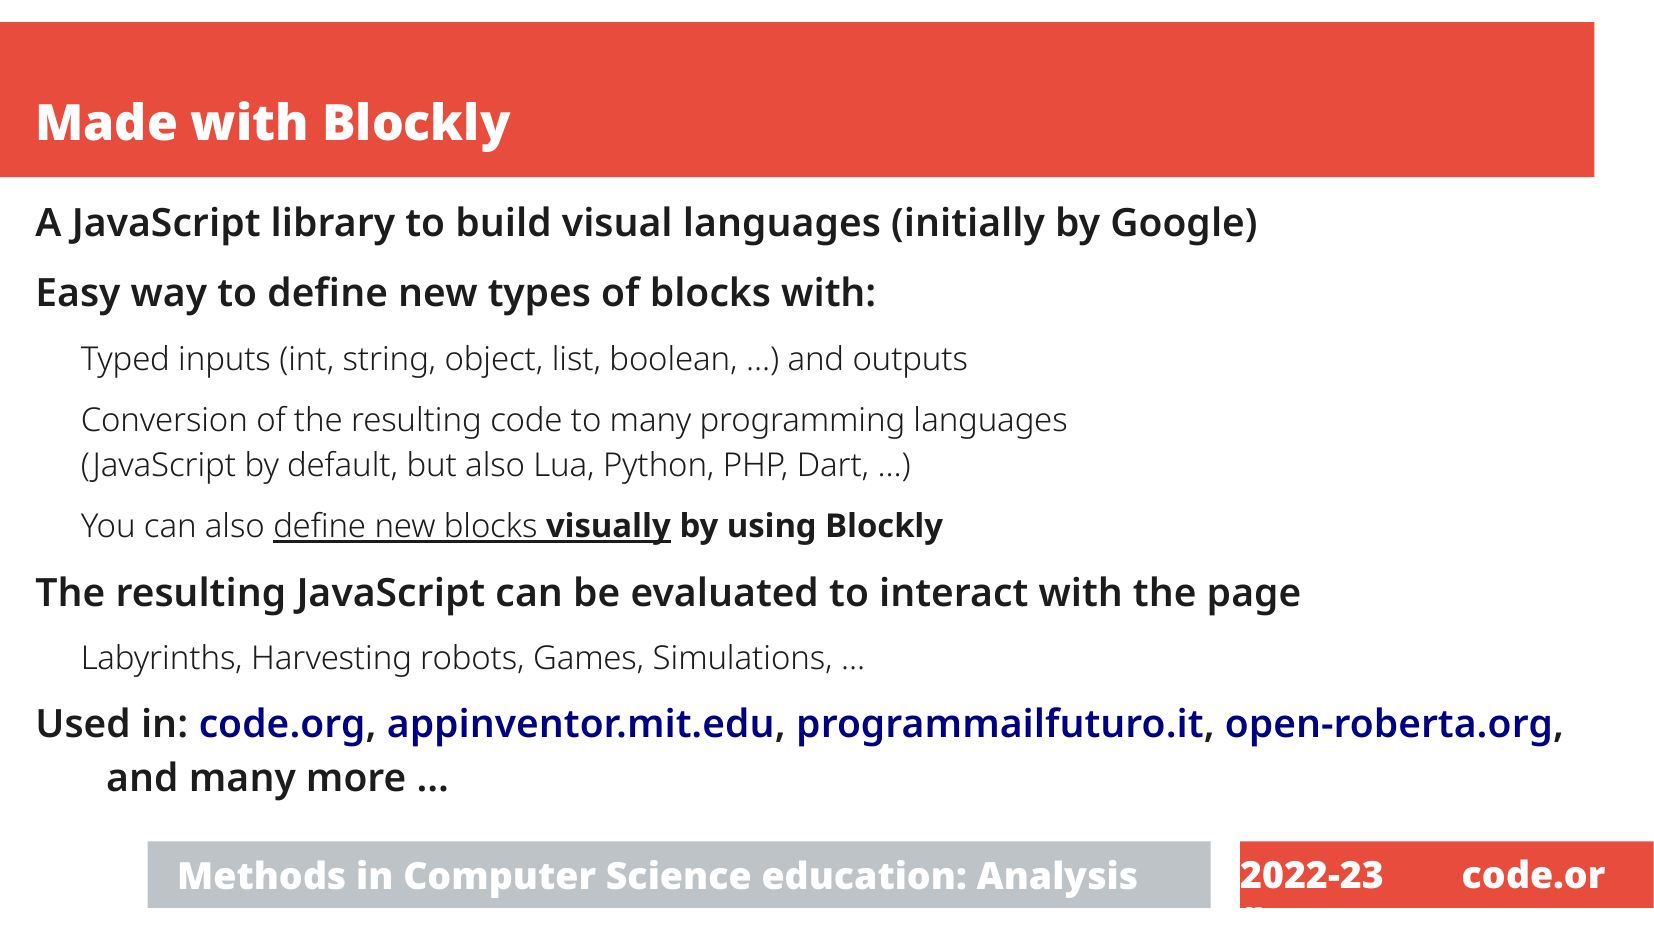

# Made with Blockly
A JavaScript library to build visual languages (initially by Google)
Easy way to define new types of blocks with:
Typed inputs (int, string, object, list, boolean, …) and outputs
Conversion of the resulting code to many programming languages
(JavaScript by default, but also Lua, Python, PHP, Dart, …)
You can also define new blocks visually by using Blockly
The resulting JavaScript can be evaluated to interact with the page
Labyrinths, Harvesting robots, Games, Simulations, …
Used in: code.org, appinventor.mit.edu, programmailfuturo.it, open-roberta.org,
	and many more …
Methods in Computer Science education: Analysis
2022-23 code.org